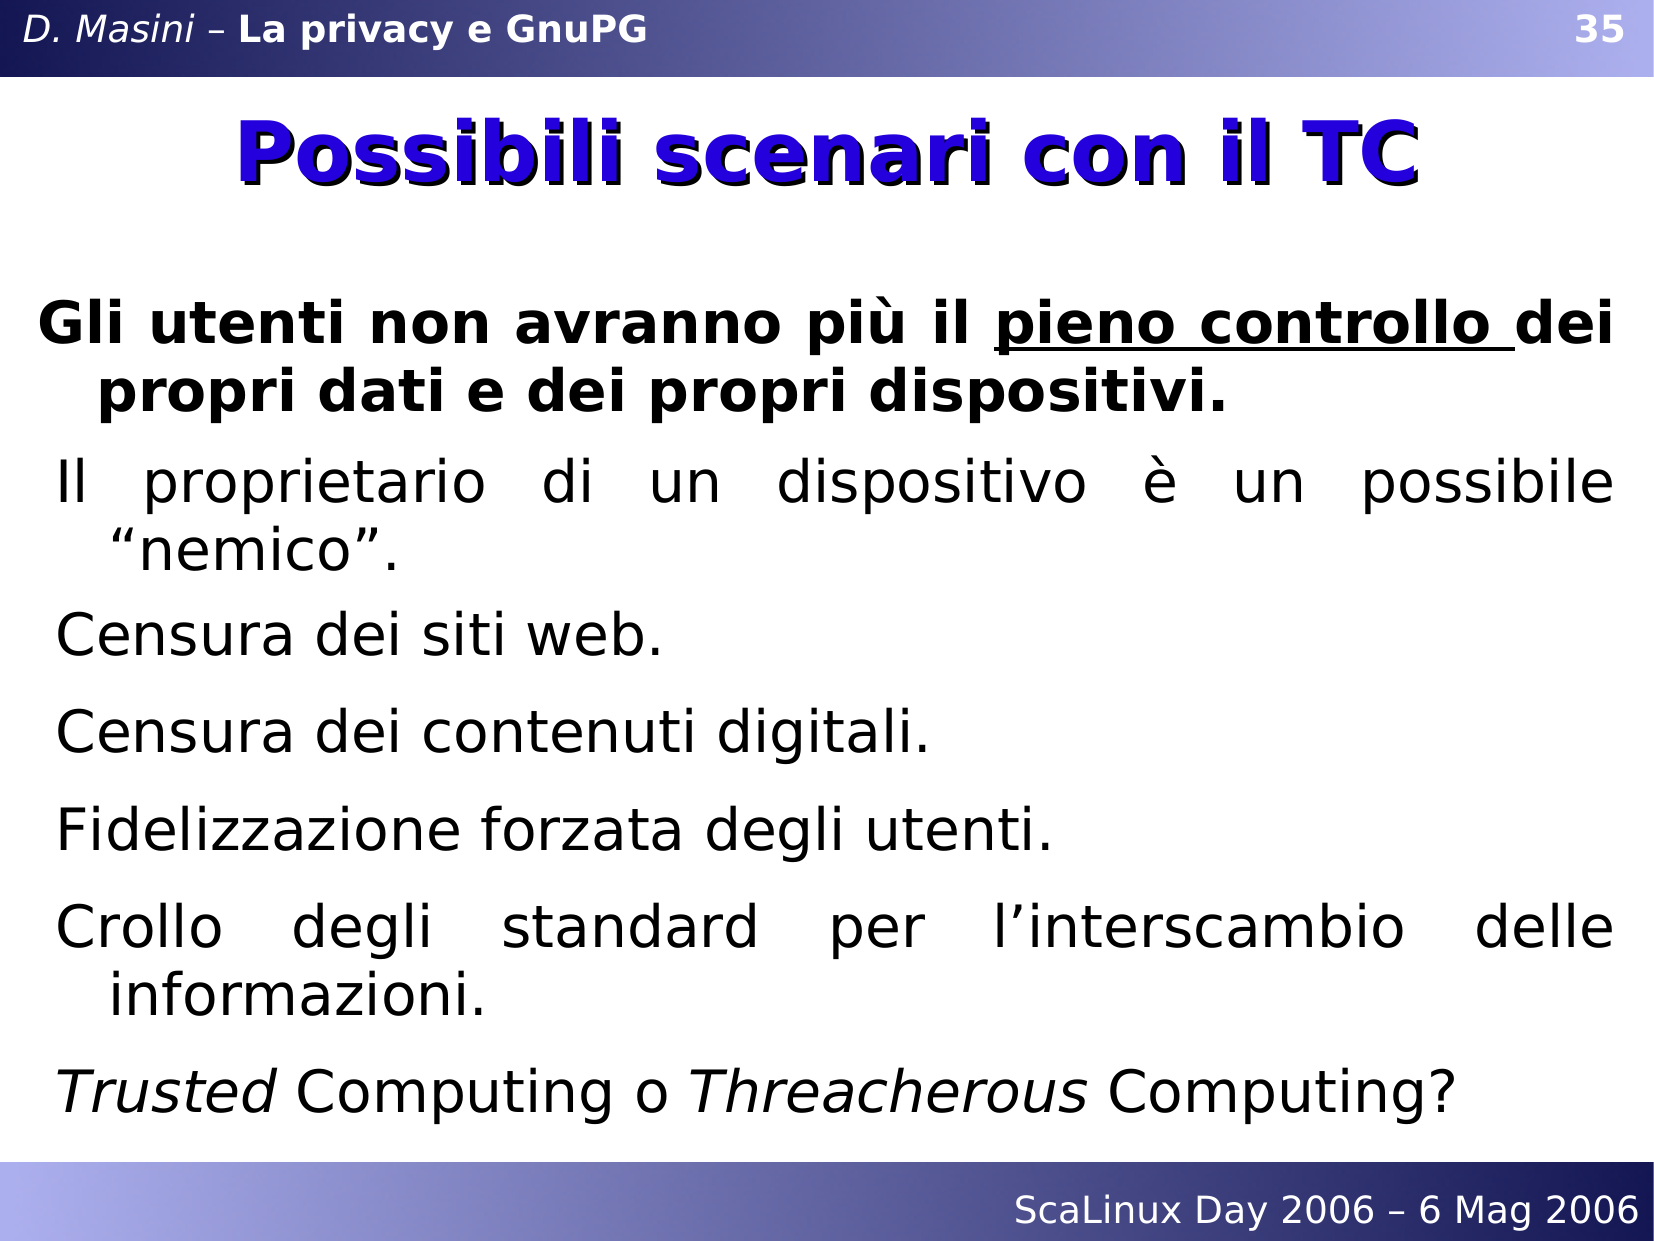

D. Masini – La privacy e GnuPG
Possibili scenari con il TC
# Gli utenti non avranno più il pieno controllo dei propri dati e dei propri dispositivi.
Il proprietario di un dispositivo è un possibile “nemico”.
Censura dei siti web.
Censura dei contenuti digitali.
Fidelizzazione forzata degli utenti.
Crollo degli standard per l’interscambio delle informazioni.
Trusted Computing o Threacherous Computing?
ScaLinux Day 2006 – 6 Mag 2006